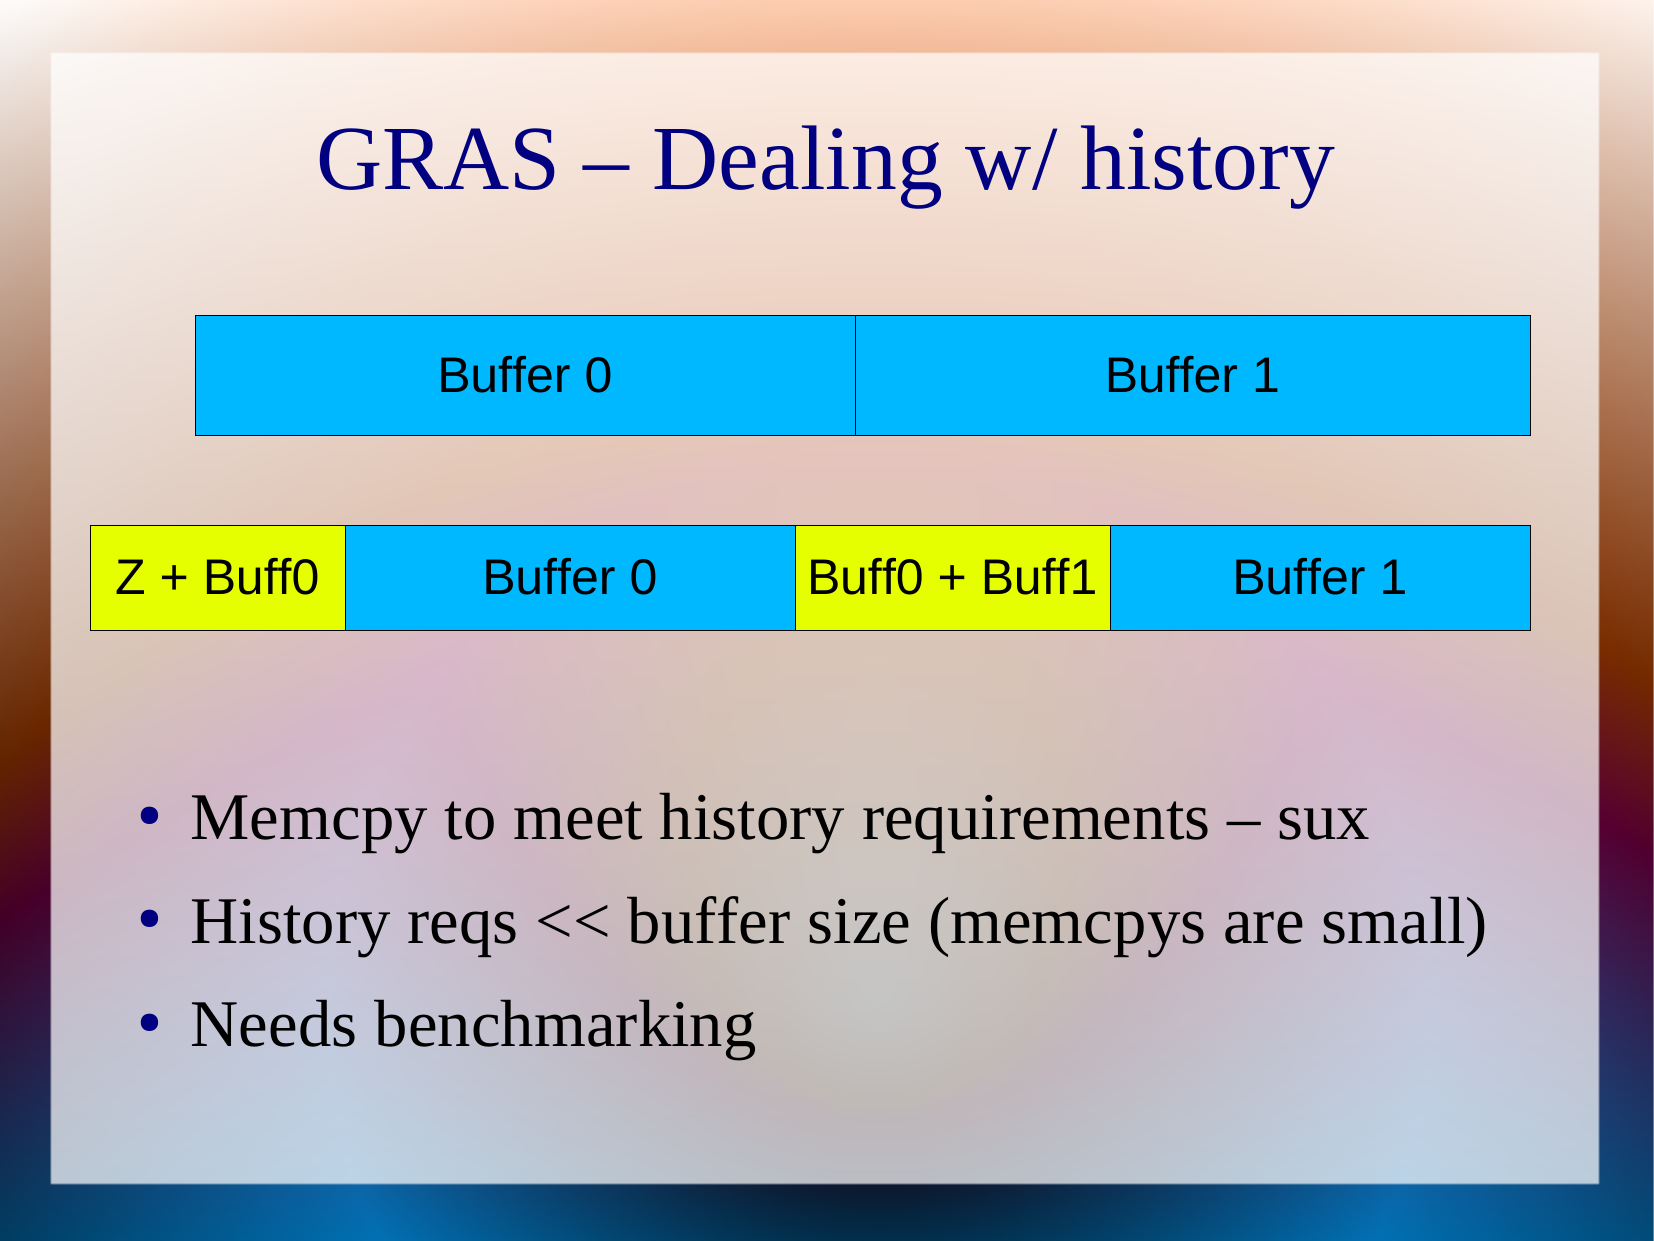

# GRAS – Dealing w/ history
Buffer 0
Buffer 1
Z + Buff0
Buffer 0
Buff0 + Buff1
Buffer 1
Memcpy to meet history requirements – sux
History reqs << buffer size (memcpys are small)
Needs benchmarking